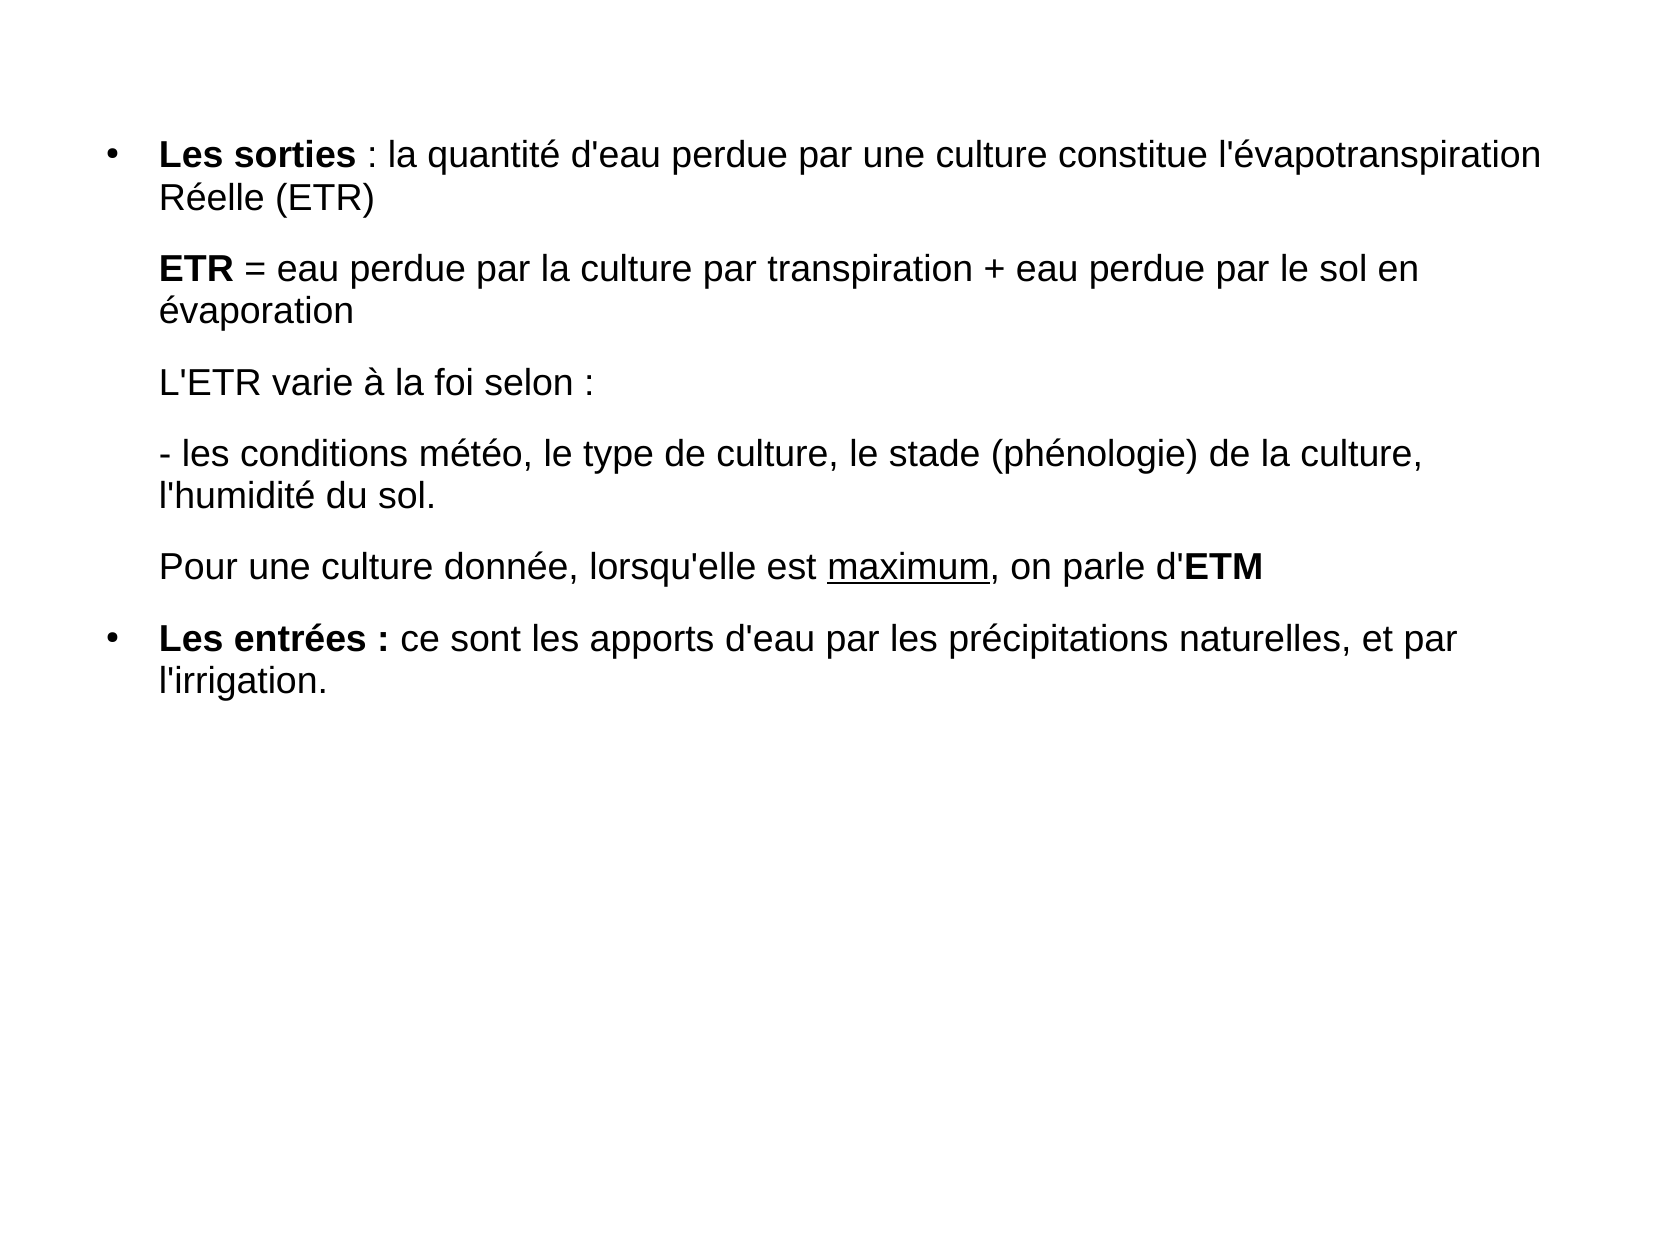

# Les sorties : la quantité d'eau perdue par une culture constitue l'évapotranspiration Réelle (ETR)
ETR = eau perdue par la culture par transpiration + eau perdue par le sol en évaporation
L'ETR varie à la foi selon :
- les conditions météo, le type de culture, le stade (phénologie) de la culture, l'humidité du sol.
Pour une culture donnée, lorsqu'elle est maximum, on parle d'ETM
Les entrées : ce sont les apports d'eau par les précipitations naturelles, et par l'irrigation.